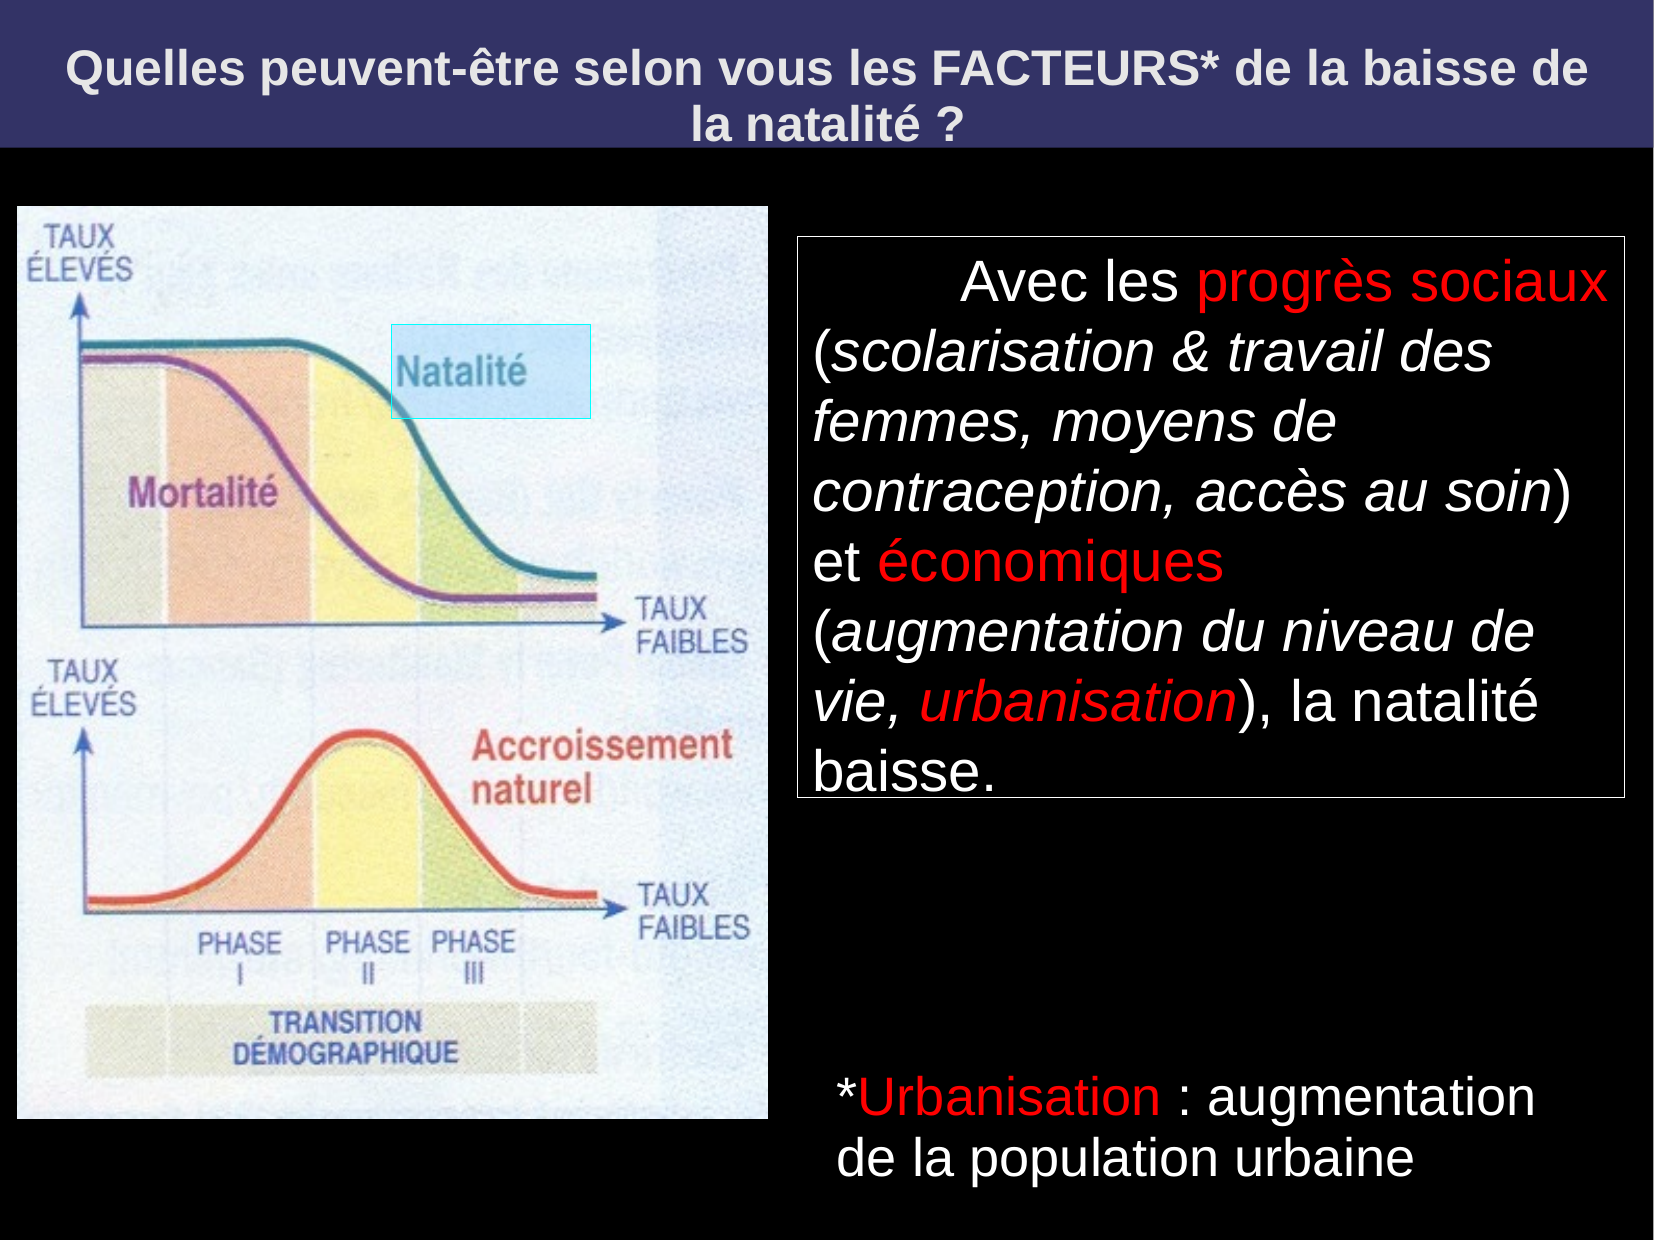

Quelles peuvent-être selon vous les FACTEURS* de la baisse de
la natalité ?
		Avec les progrès sociaux (scolarisation & travail des femmes, moyens de contraception, accès au soin) et économiques (augmentation du niveau de vie, urbanisation), la natalité baisse.
*Urbanisation : augmentation de la population urbaine